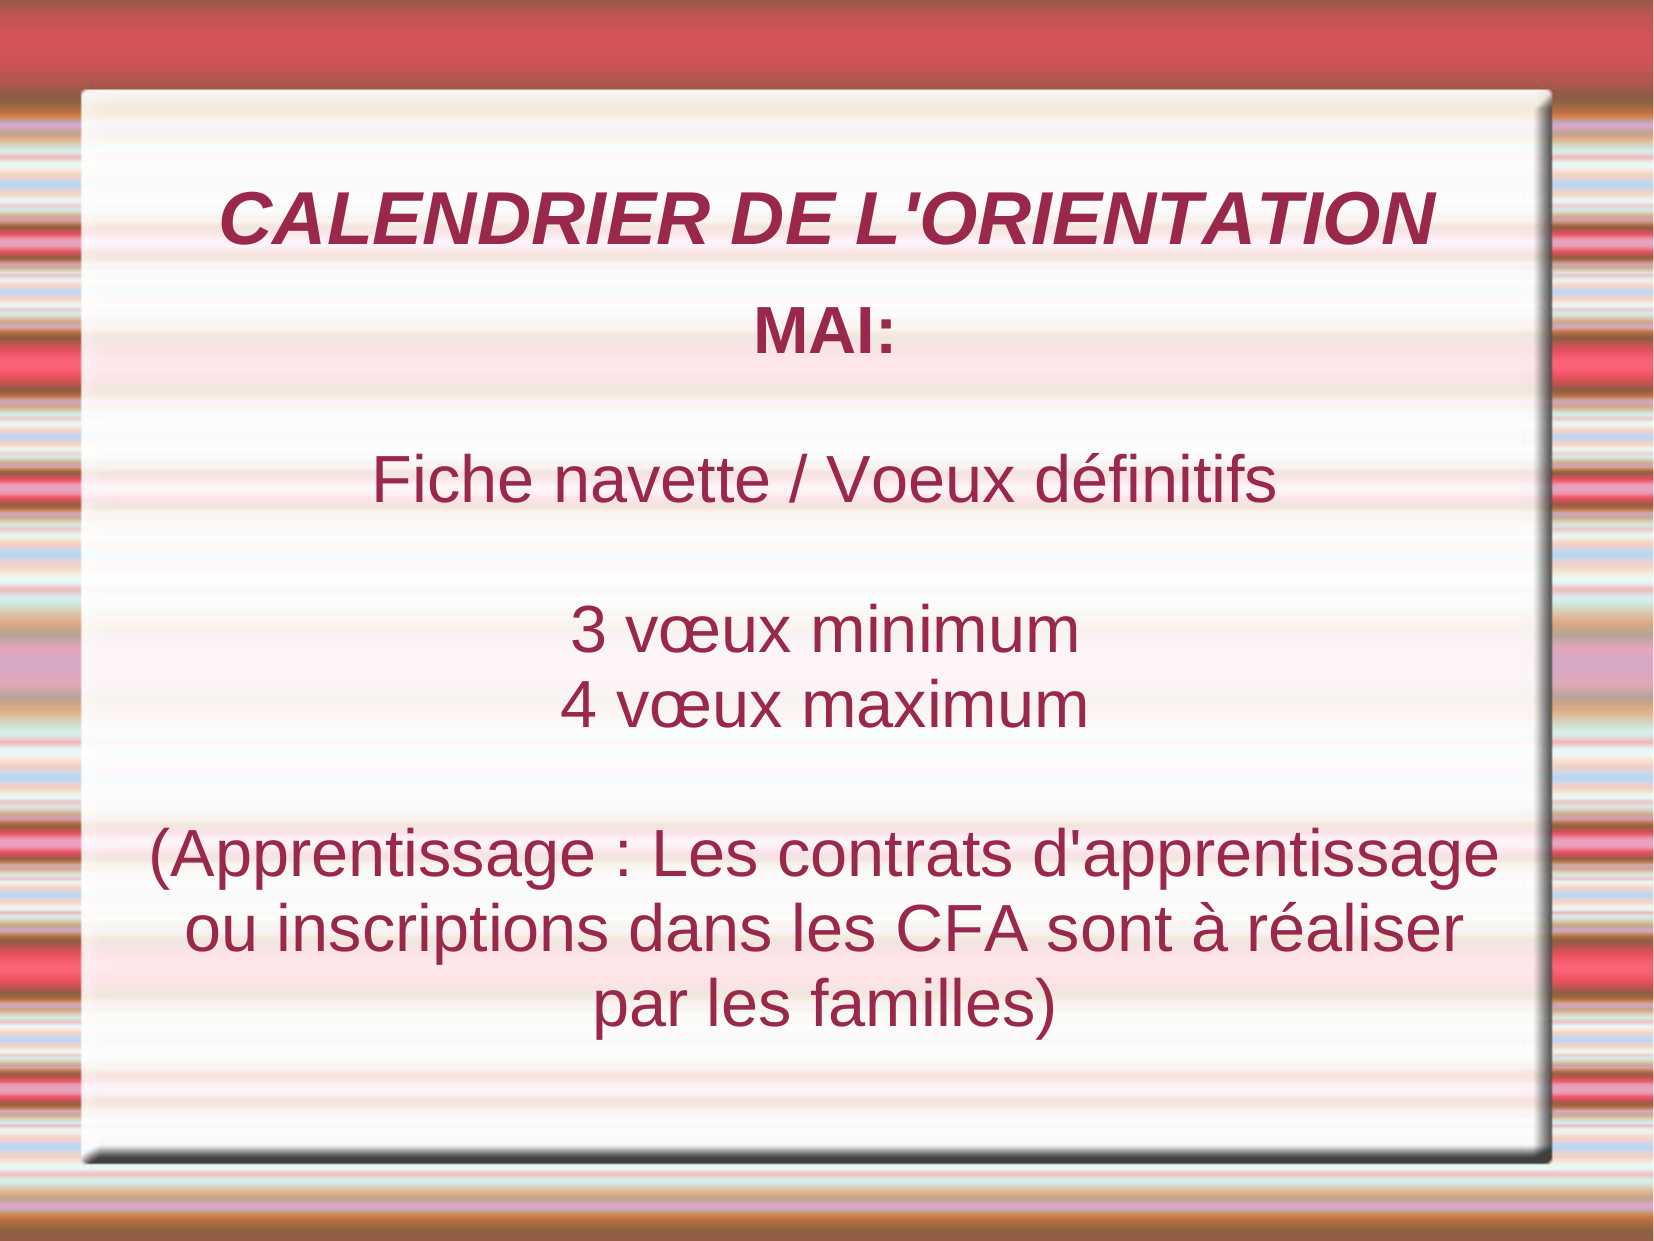

# CALENDRIER DE L'ORIENTATION
MAI:
Fiche navette / Voeux définitifs
3 vœux minimum
4 vœux maximum
(Apprentissage : Les contrats d'apprentissage ou inscriptions dans les CFA sont à réaliser par les familles)